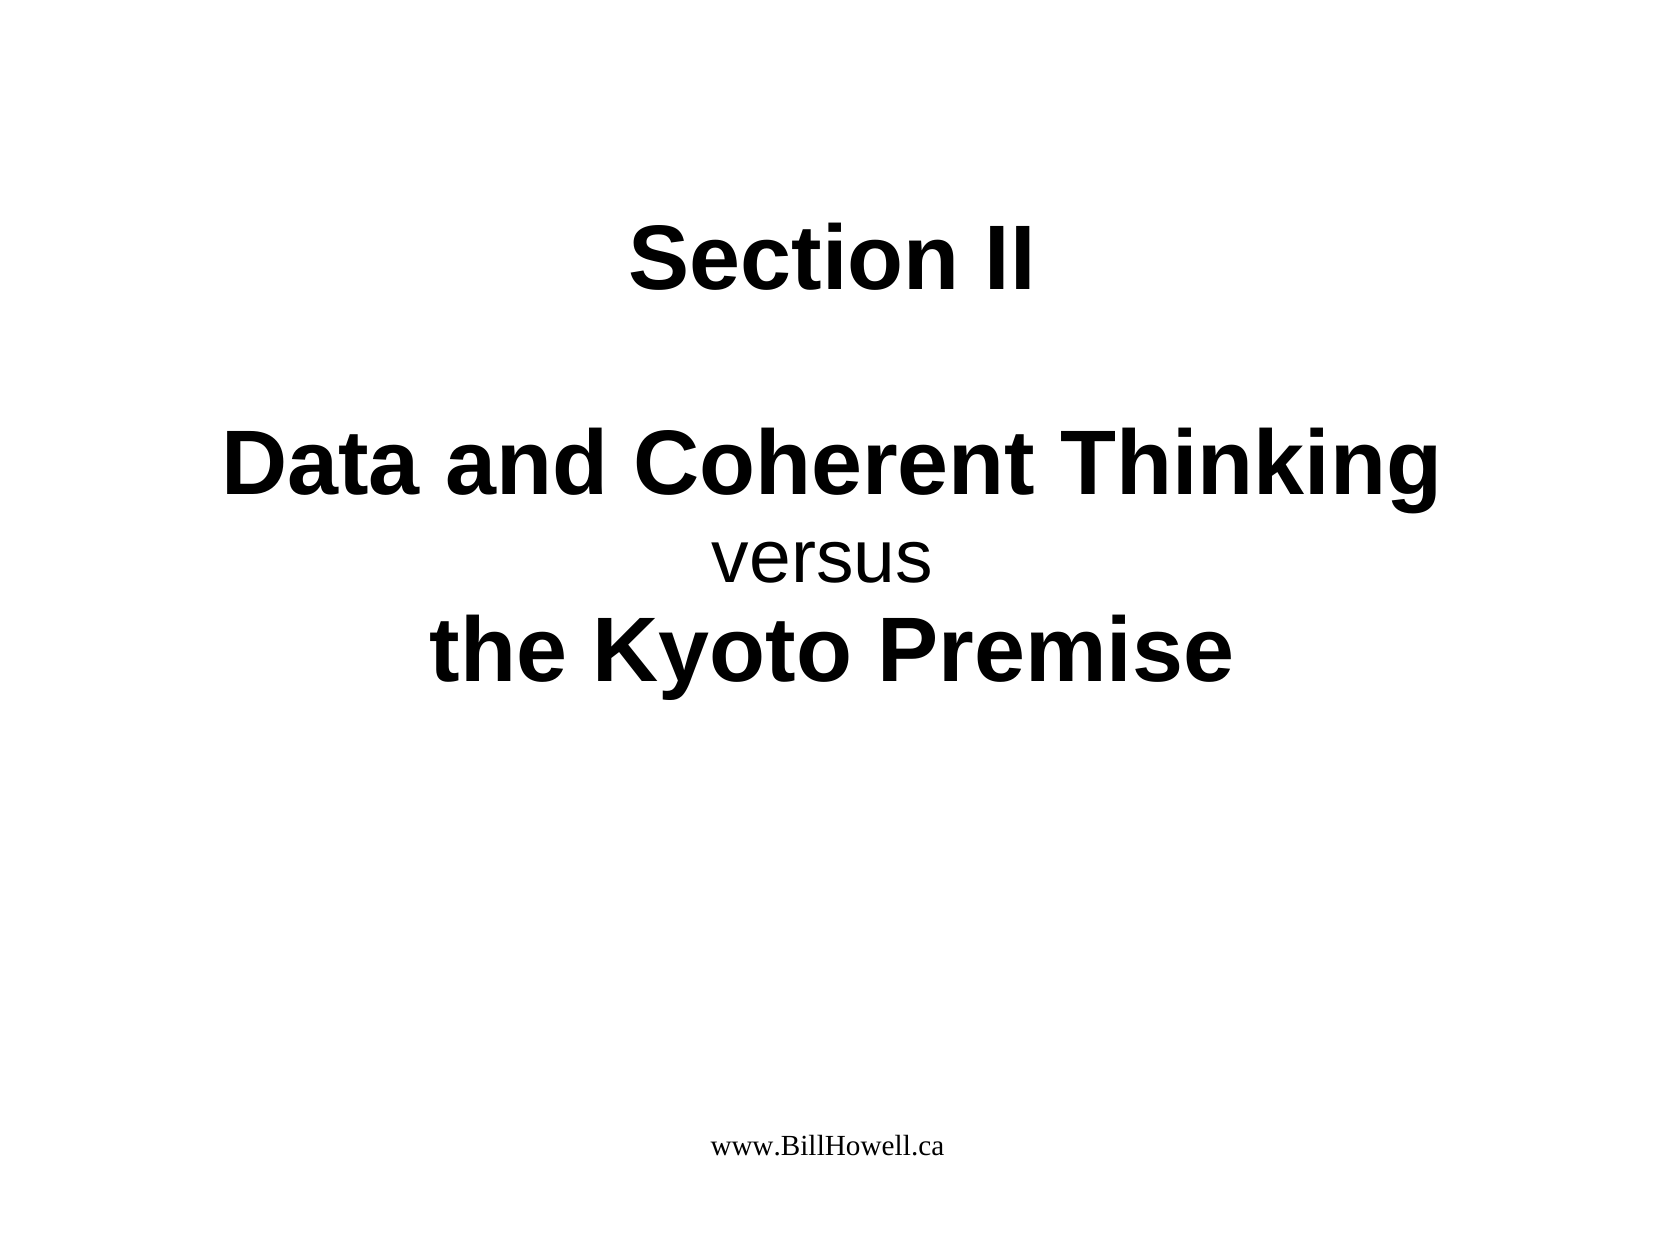

# Section II Data and Coherent Thinking versus the Kyoto Premise